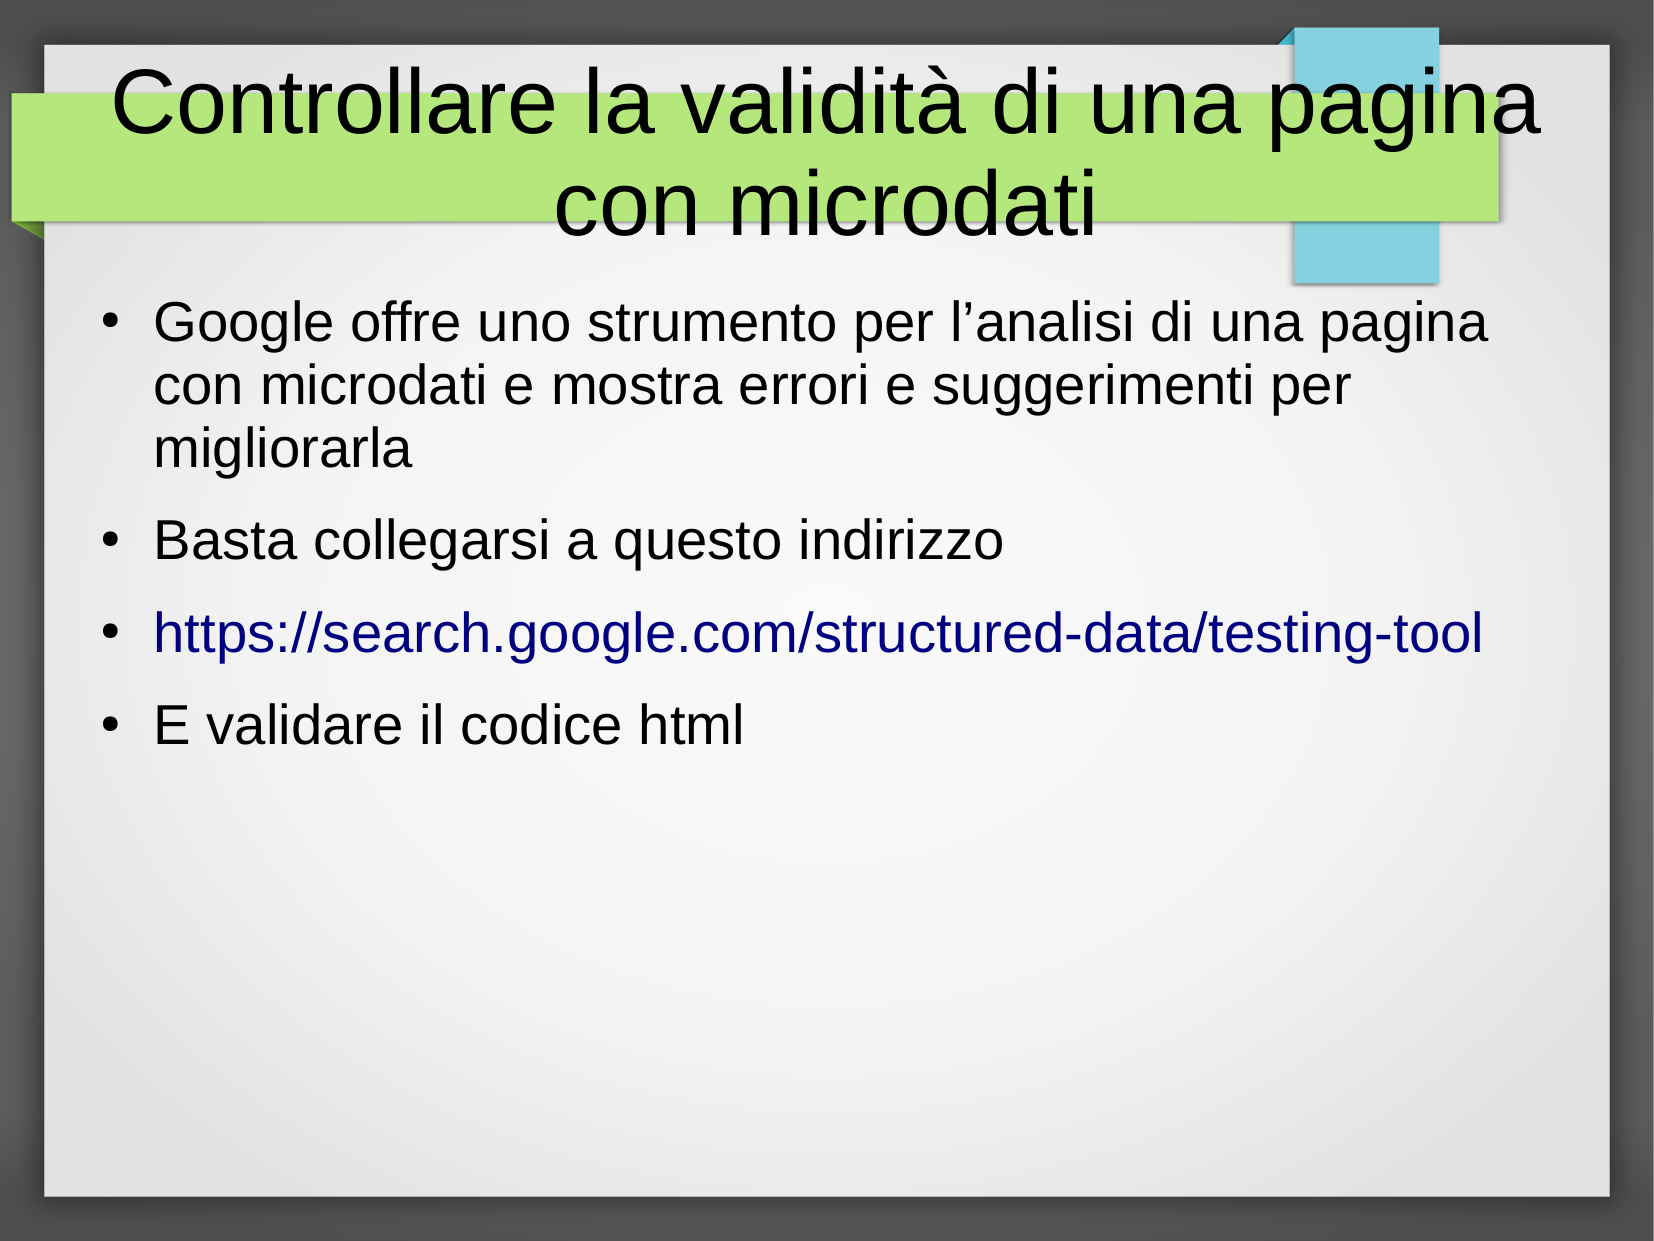

# Controllare la validità di una pagina con microdati
Google offre uno strumento per l’analisi di una pagina con microdati e mostra errori e suggerimenti per migliorarla
Basta collegarsi a questo indirizzo
https://search.google.com/structured-data/testing-tool
E validare il codice html